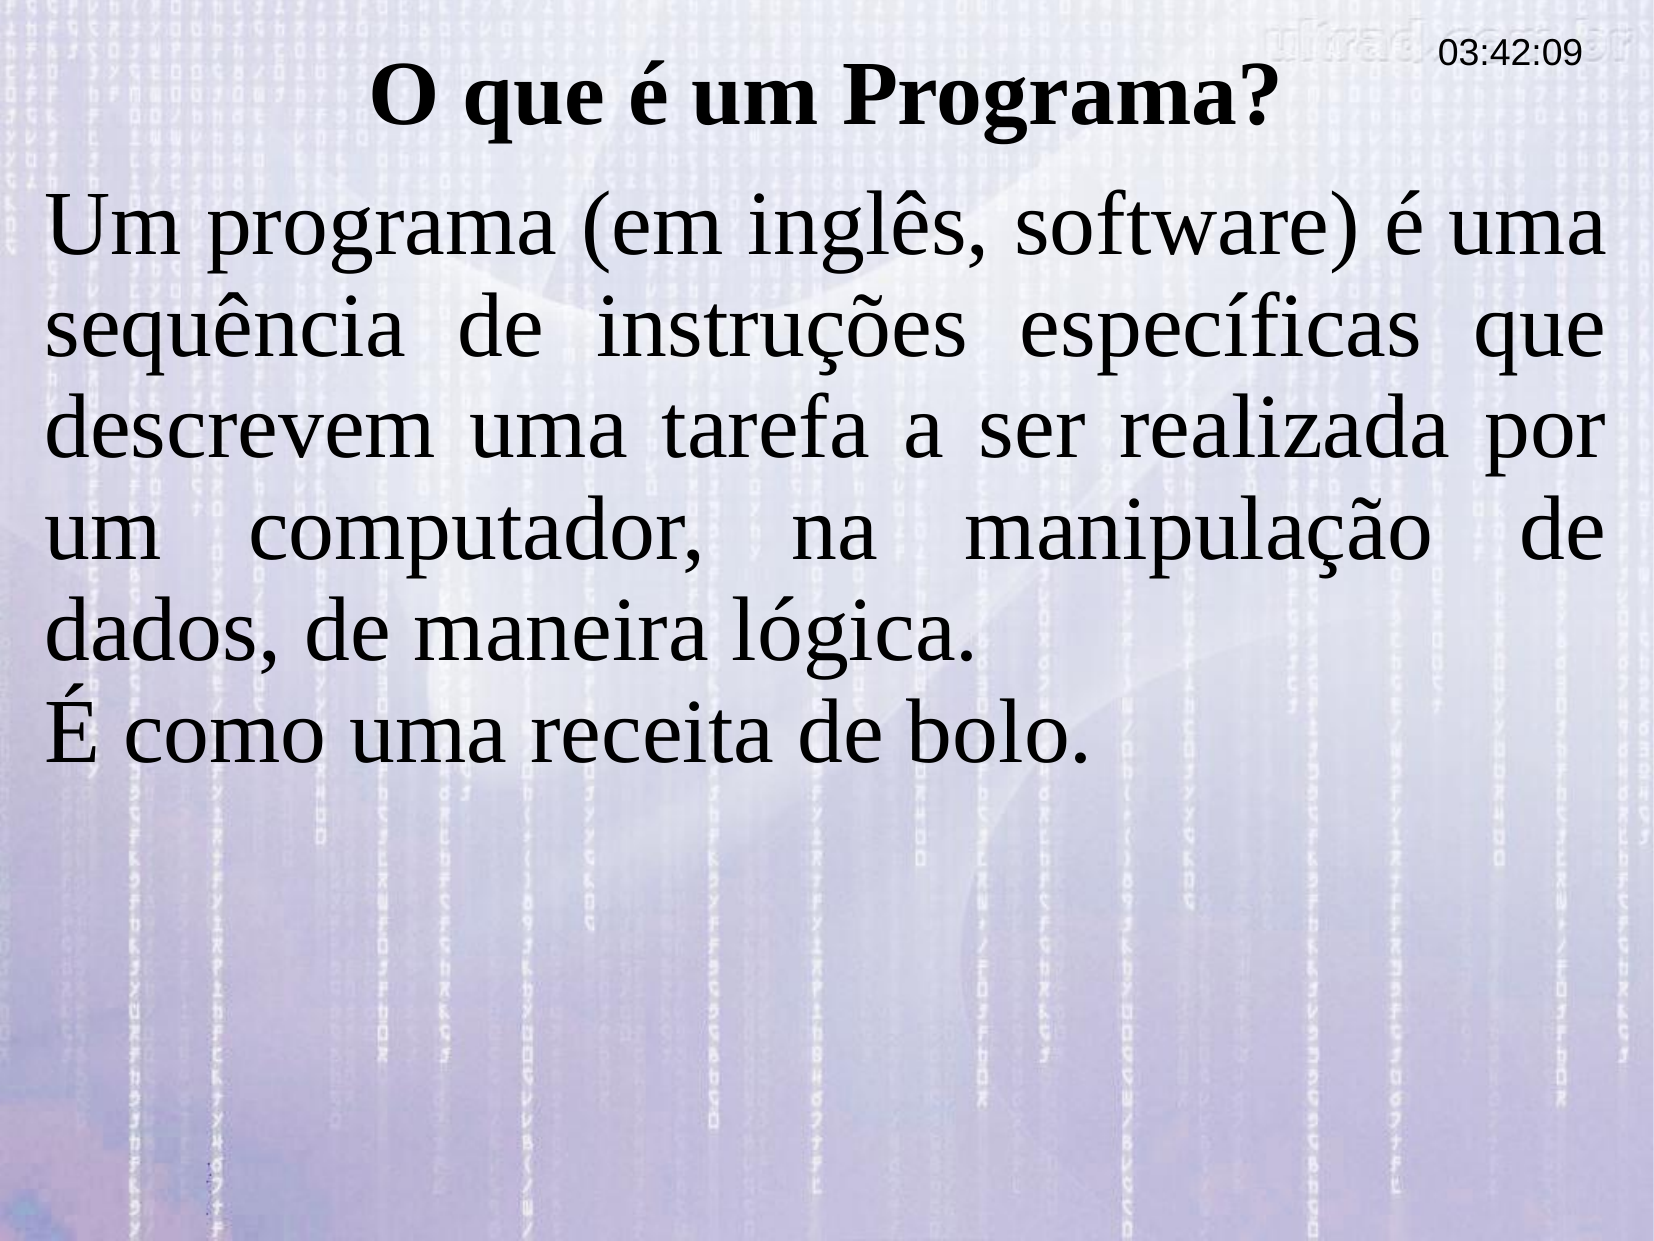

02:23:20
O que é um Programa?
Um programa (em inglês, software) é uma sequência de instruções específicas que descrevem uma tarefa a ser realizada por um computador, na manipulação de dados, de maneira lógica.
É como uma receita de bolo.